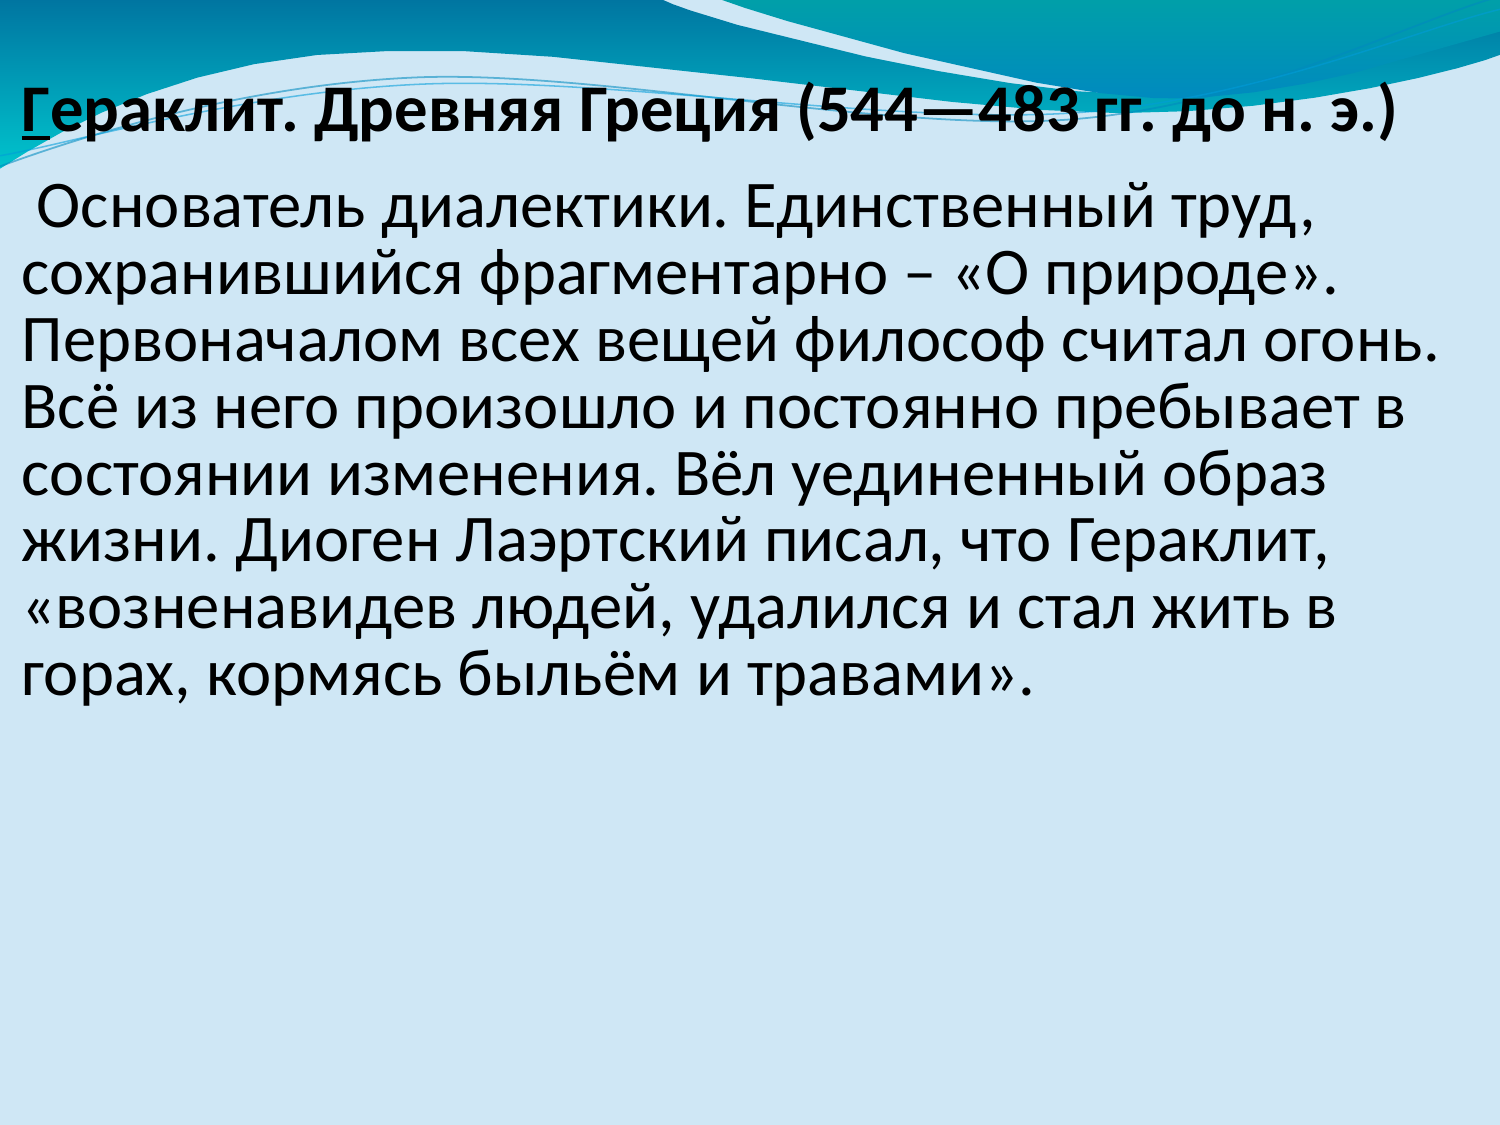

Гераклит. Древняя Греция (544—483 гг. до н. э.)
 Основатель диалектики. Единственный труд, сохранившийся фрагментарно – «О природе». 
Первоначалом всех вещей философ считал огонь. Всё из него произошло и постоянно пребывает в состоянии изменения. Вёл уединенный образ жизни. Диоген Лаэртский писал, что Гераклит, «возненавидев людей, удалился и стал жить в горах, кормясь быльём и травами».